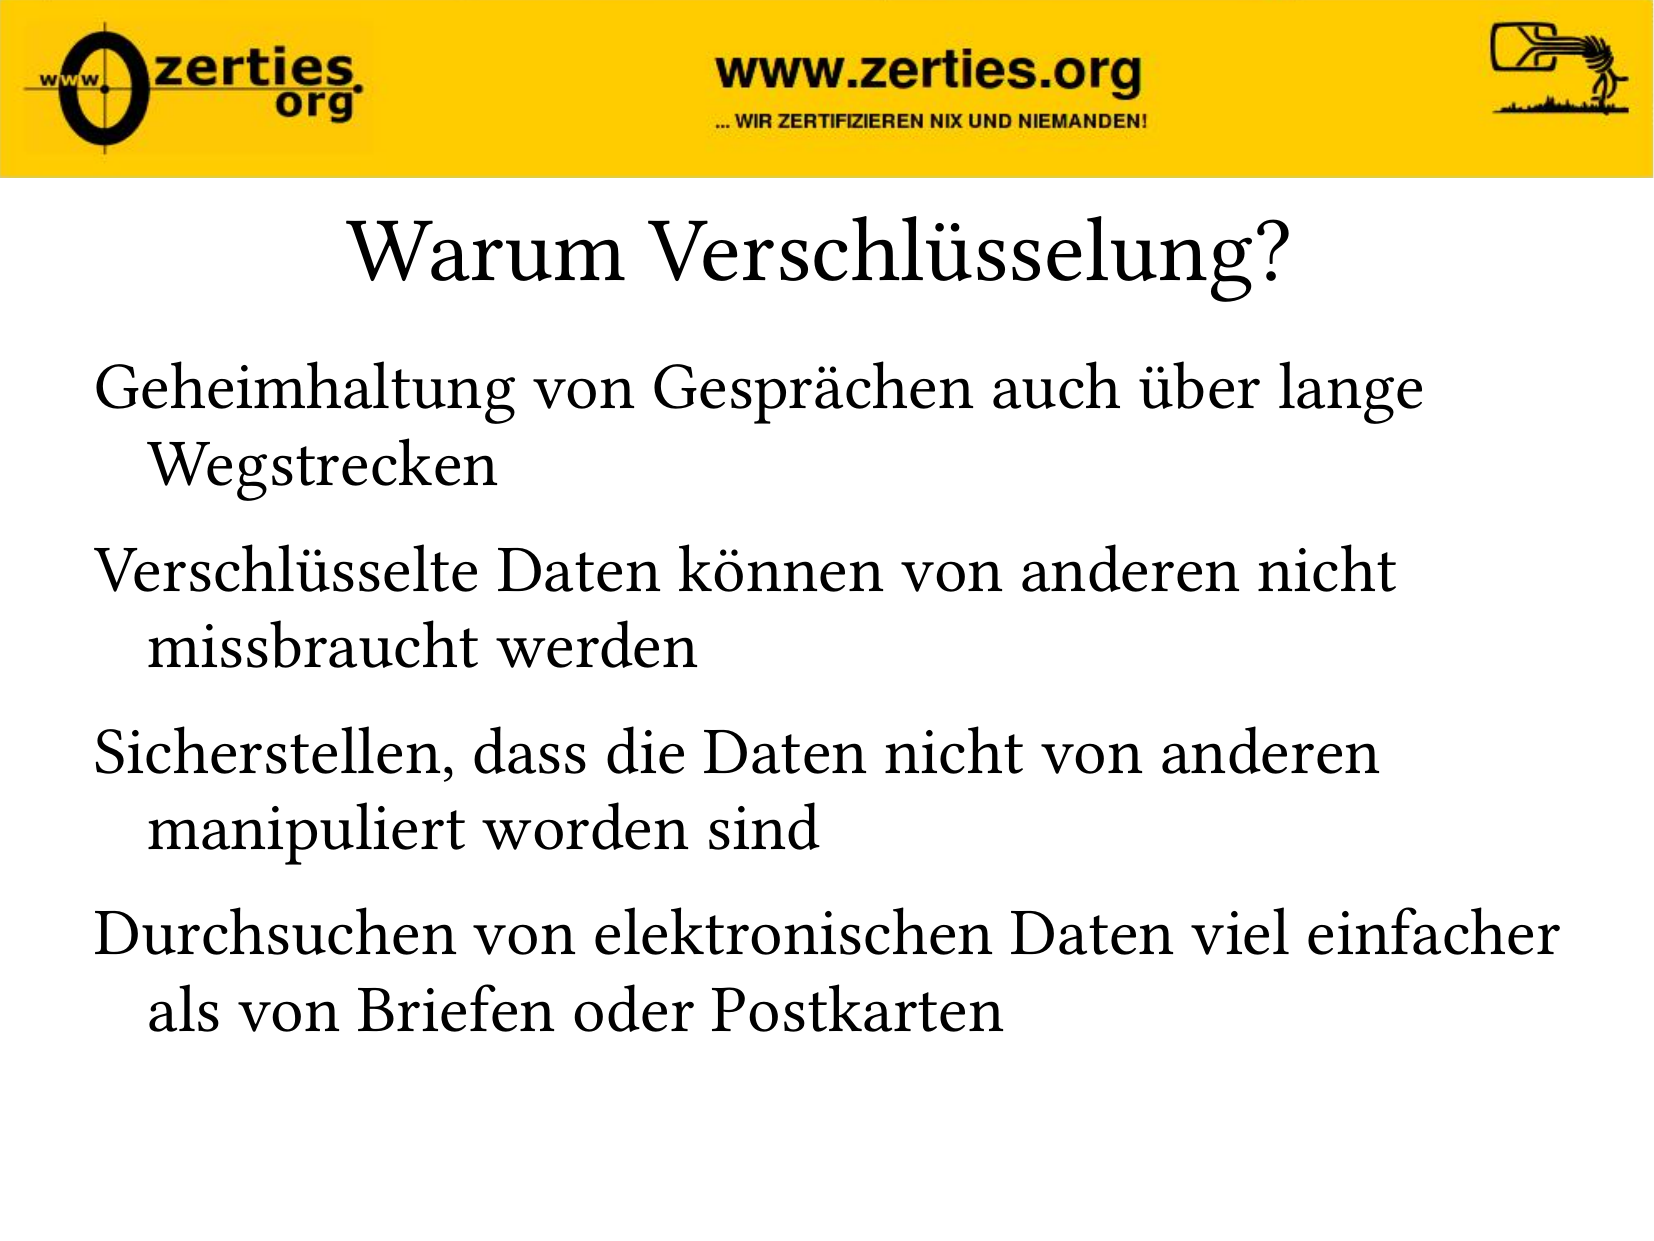

# Warum Verschlüsselung?
Geheimhaltung von Gesprächen auch über lange Wegstrecken
Verschlüsselte Daten können von anderen nicht missbraucht werden
Sicherstellen, dass die Daten nicht von anderen manipuliert worden sind
Durchsuchen von elektronischen Daten viel einfacher als von Briefen oder Postkarten